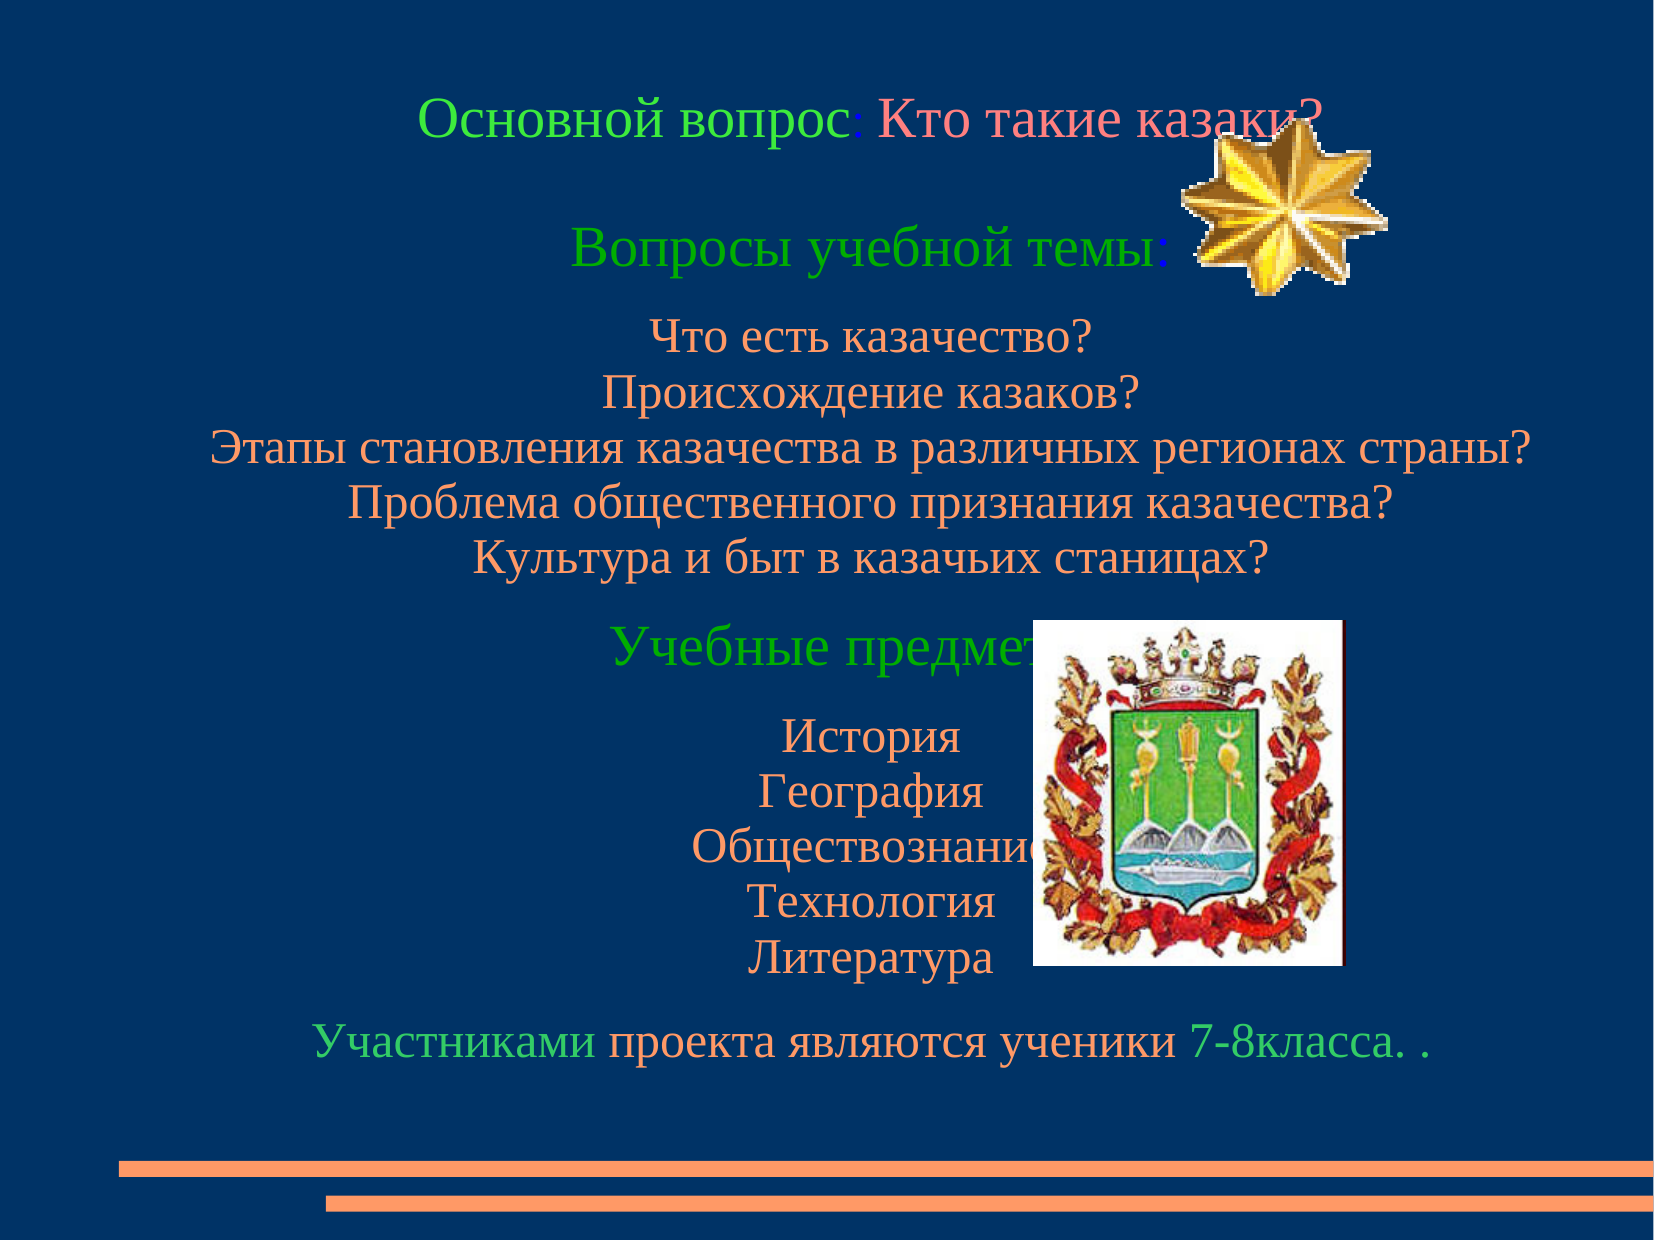

#
Основной вопрос: Кто такие казаки?
Вопросы учебной темы:
Что есть казачество?
Происхождение казаков?
Этапы становления казачества в различных регионах страны?
Проблема общественного признания казачества?
Культура и быт в казачьих станицах?
Учебные предметы: .
История
География
Обществознание
Технология
Литература
Участниками проекта являются ученики 7-8класса. .